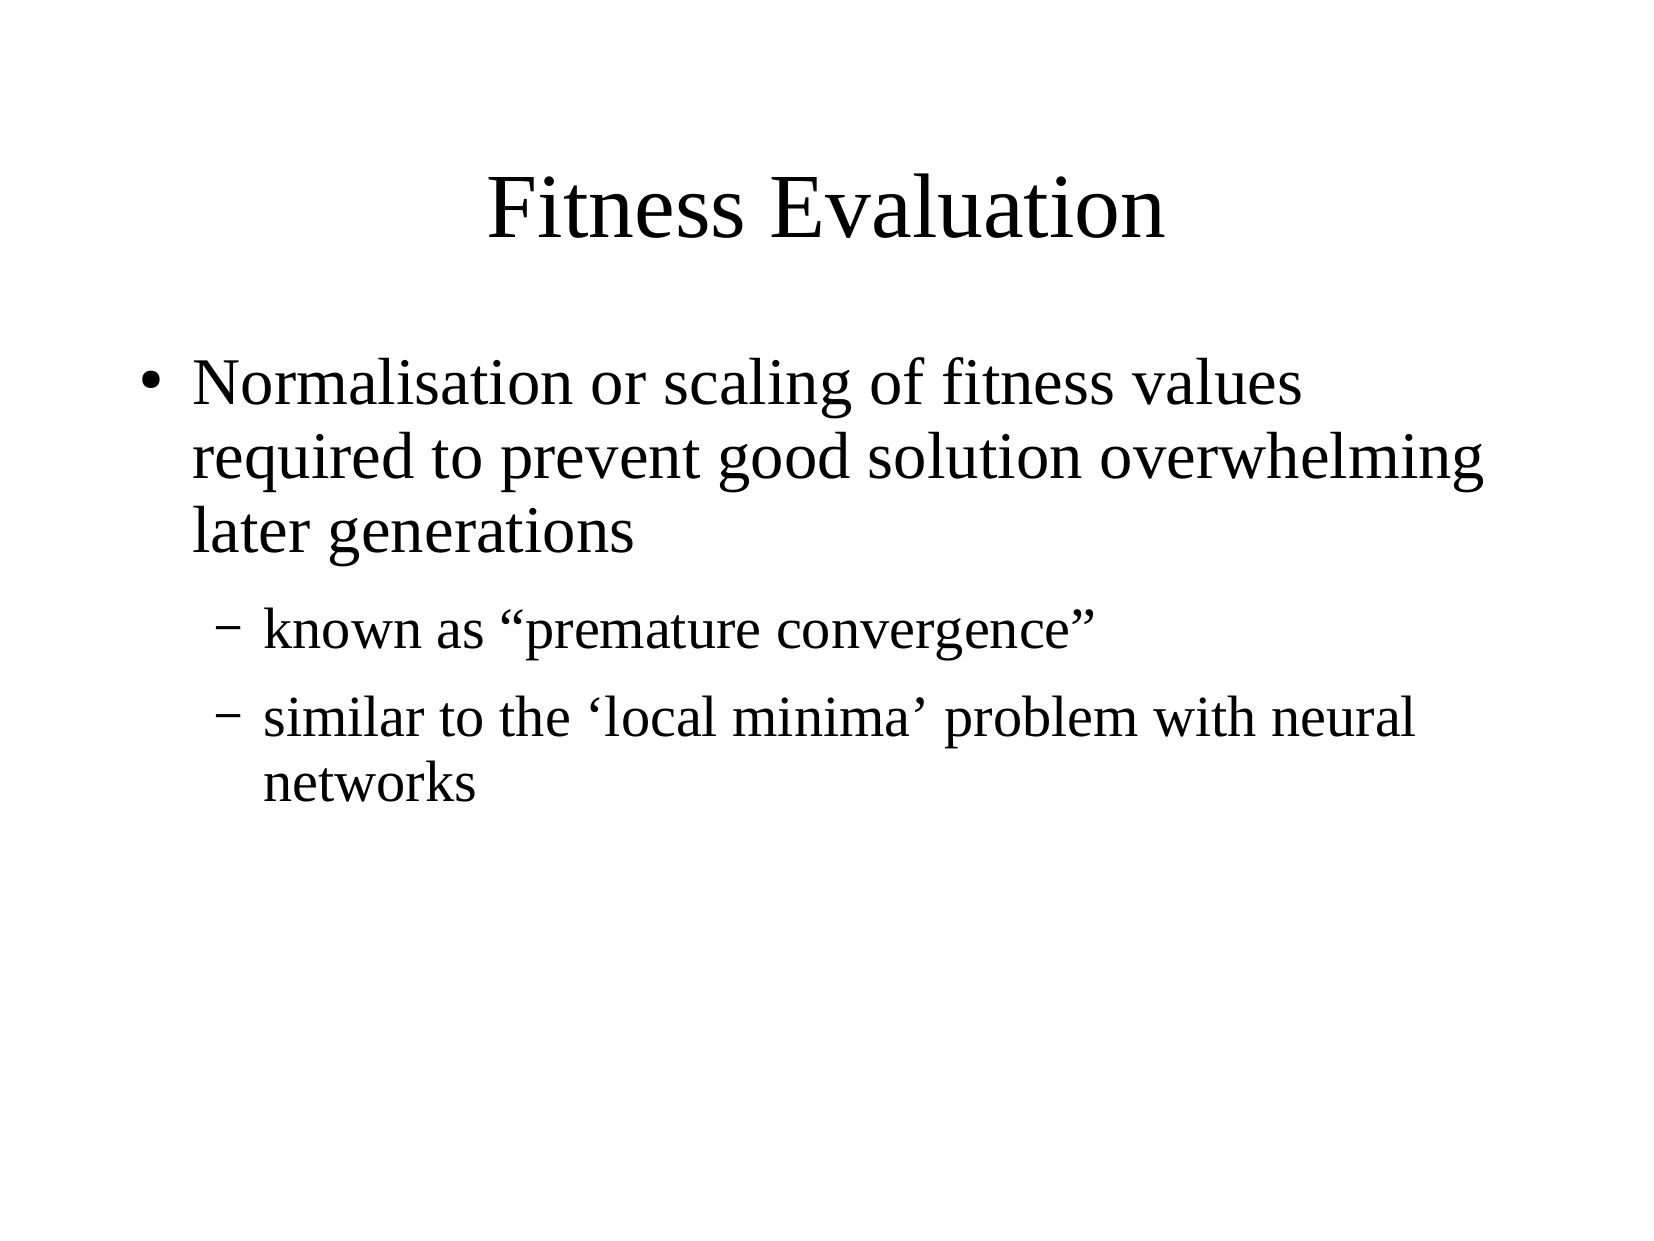

# Fitness Evaluation
Normalisation or scaling of fitness values required to prevent good solution overwhelming later generations
known as “premature convergence”
similar to the ‘local minima’ problem with neural networks